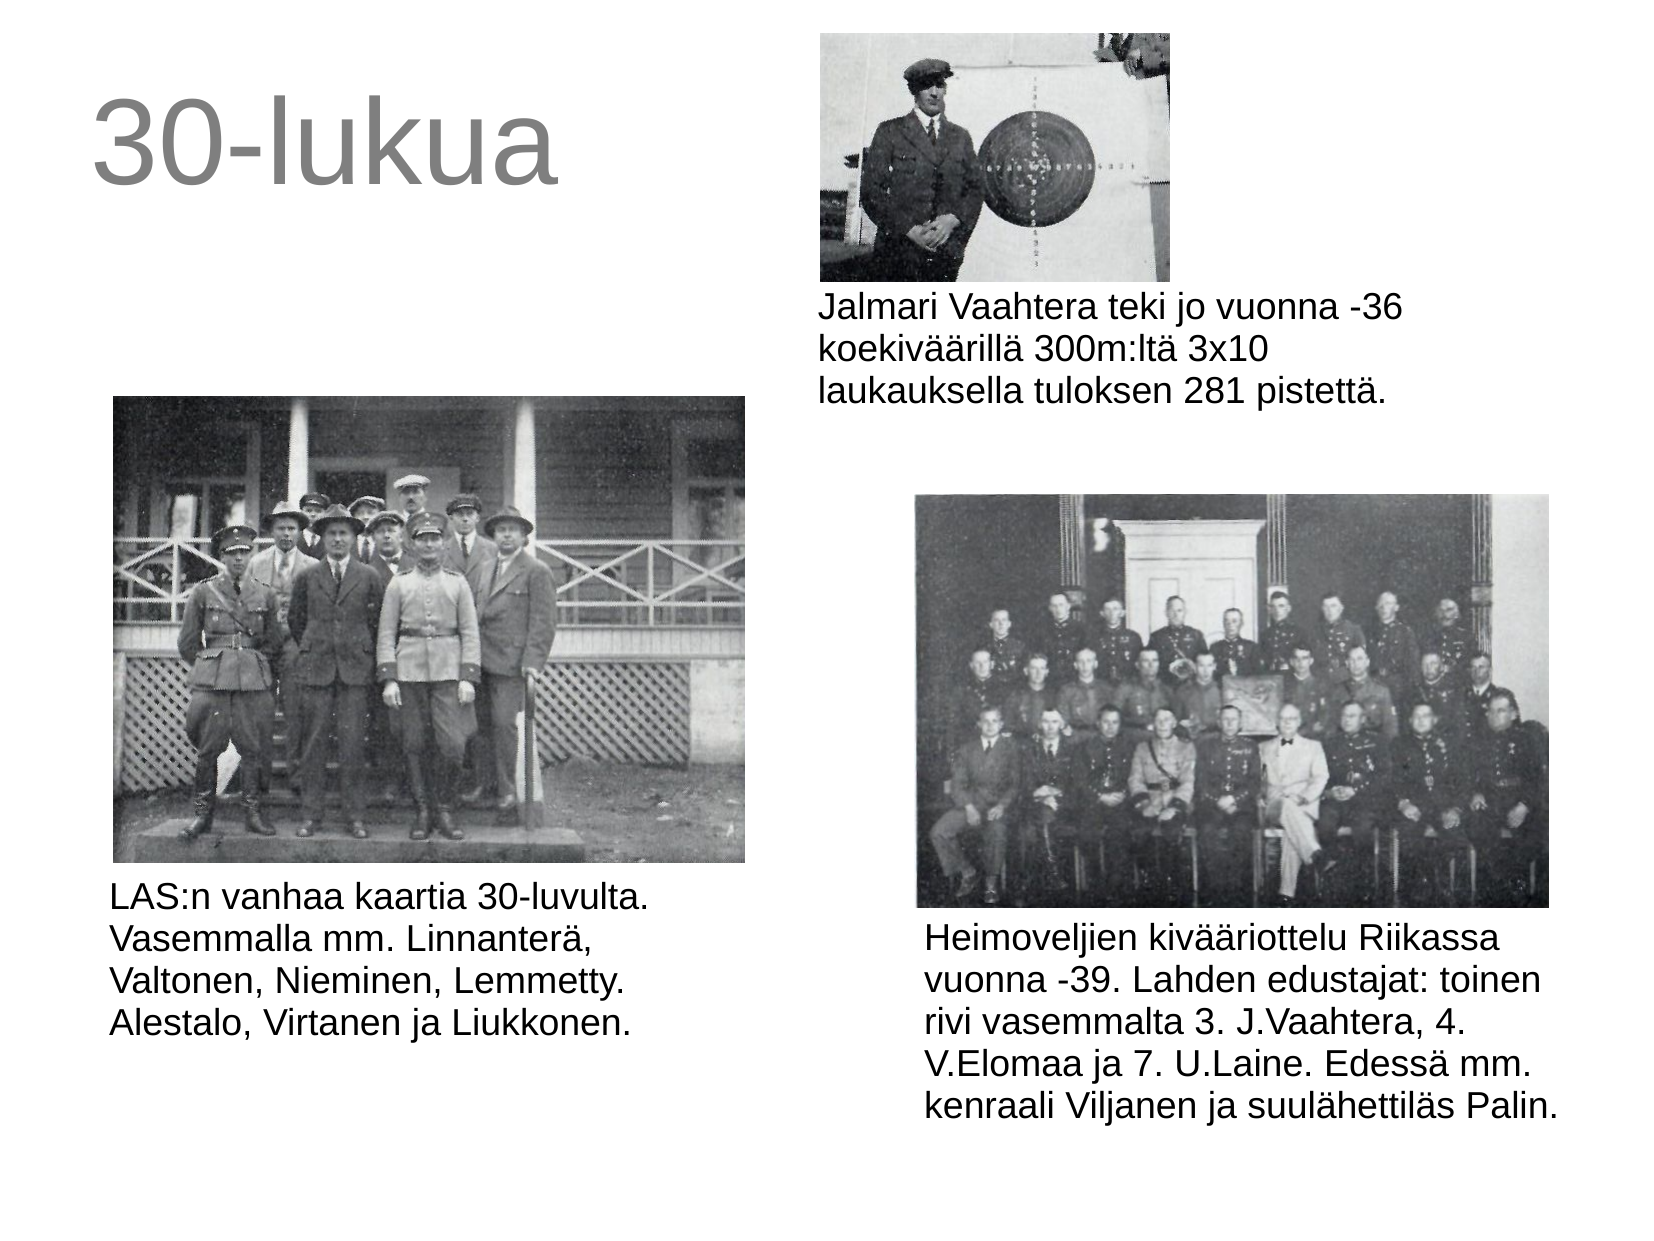

# 30-lukua
Jalmari Vaahtera teki jo vuonna -36 koekiväärillä 300m:ltä 3x10 laukauksella tuloksen 281 pistettä.
LAS:n vanhaa kaartia 30-luvulta.
Vasemmalla mm. Linnanterä, Valtonen, Nieminen, Lemmetty. Alestalo, Virtanen ja Liukkonen.
Heimoveljien kivääriottelu Riikassa vuonna -39. Lahden edustajat: toinen rivi vasemmalta 3. J.Vaahtera, 4. V.Elomaa ja 7. U.Laine. Edessä mm. kenraali Viljanen ja suulähettiläs Palin.